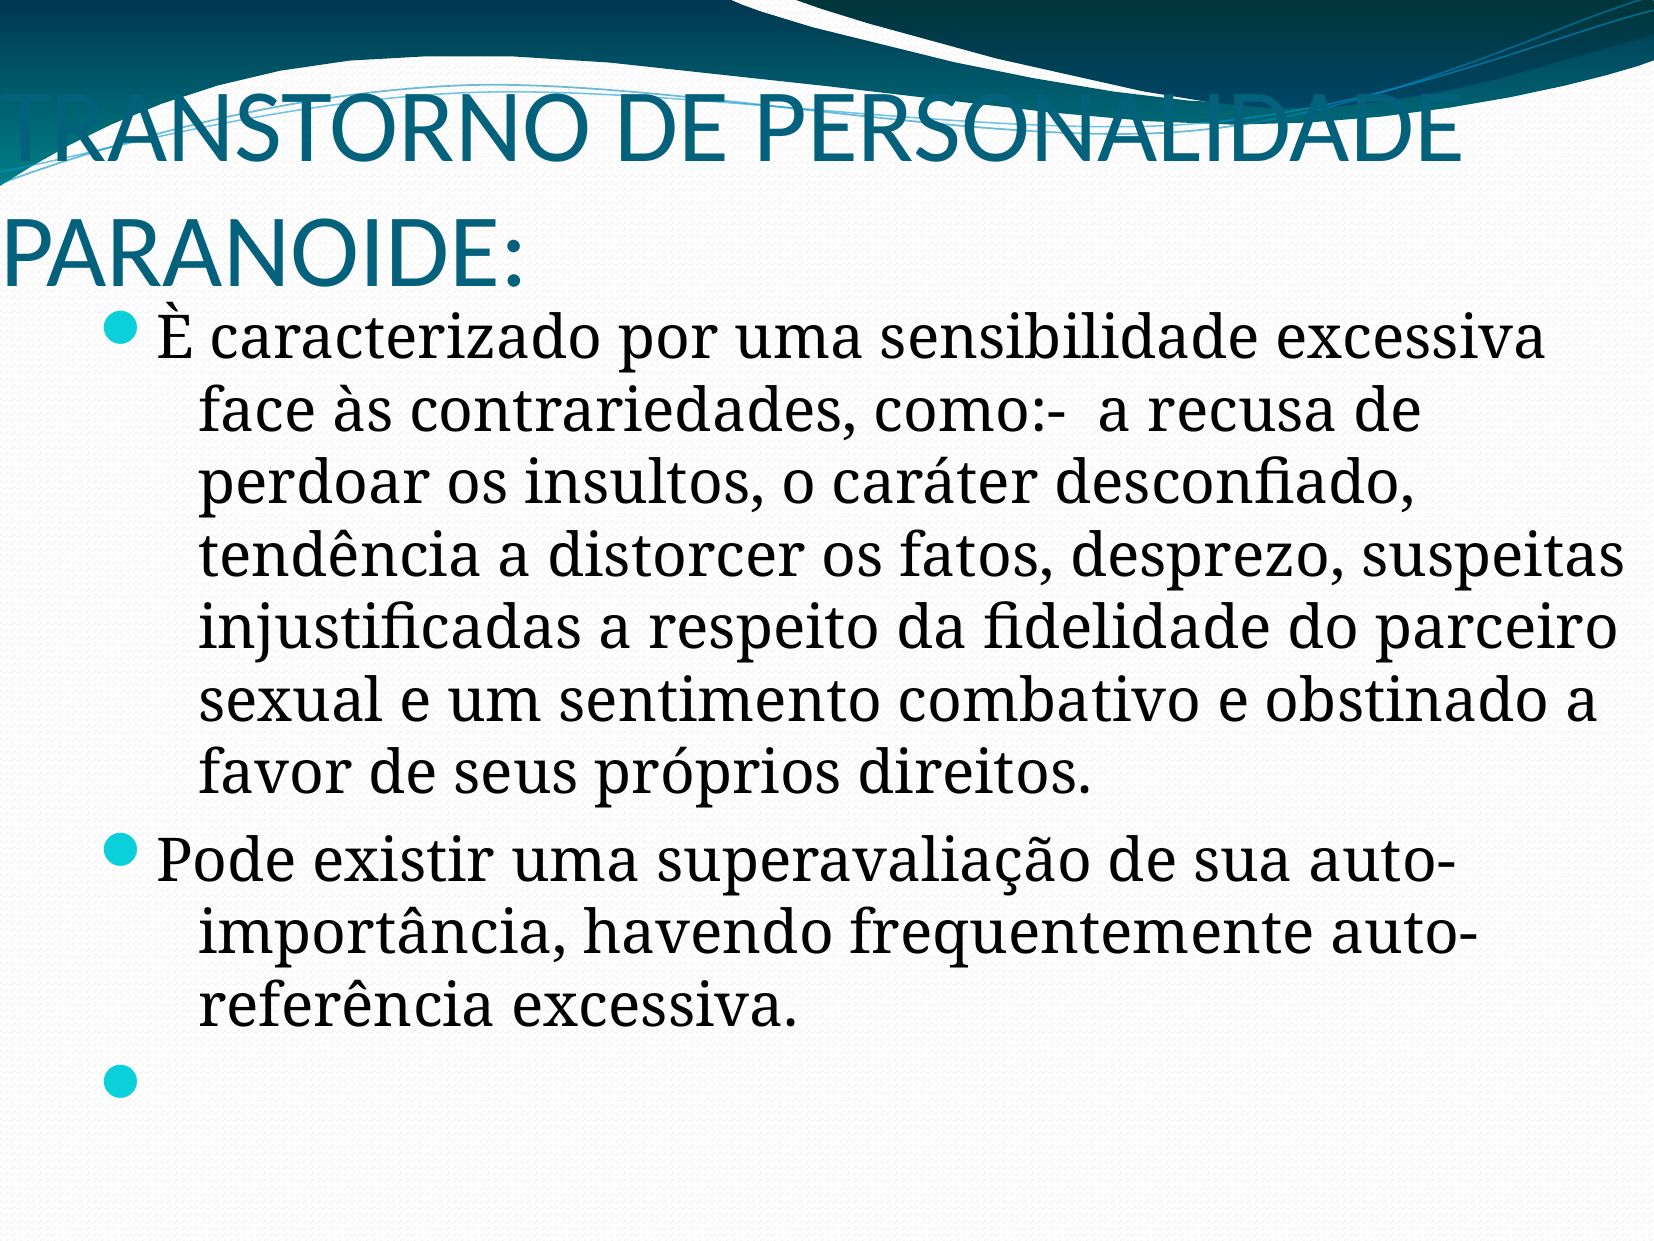

# TRANSTORNO DE PERSONALIDADE PARANOIDE:
È caracterizado por uma sensibilidade excessiva face às contrariedades, como:- a recusa de perdoar os insultos, o caráter desconfiado, tendência a distorcer os fatos, desprezo, suspeitas injustificadas a respeito da fidelidade do parceiro sexual e um sentimento combativo e obstinado a favor de seus próprios direitos.
Pode existir uma superavaliação de sua auto-importância, havendo frequentemente auto-referência excessiva.